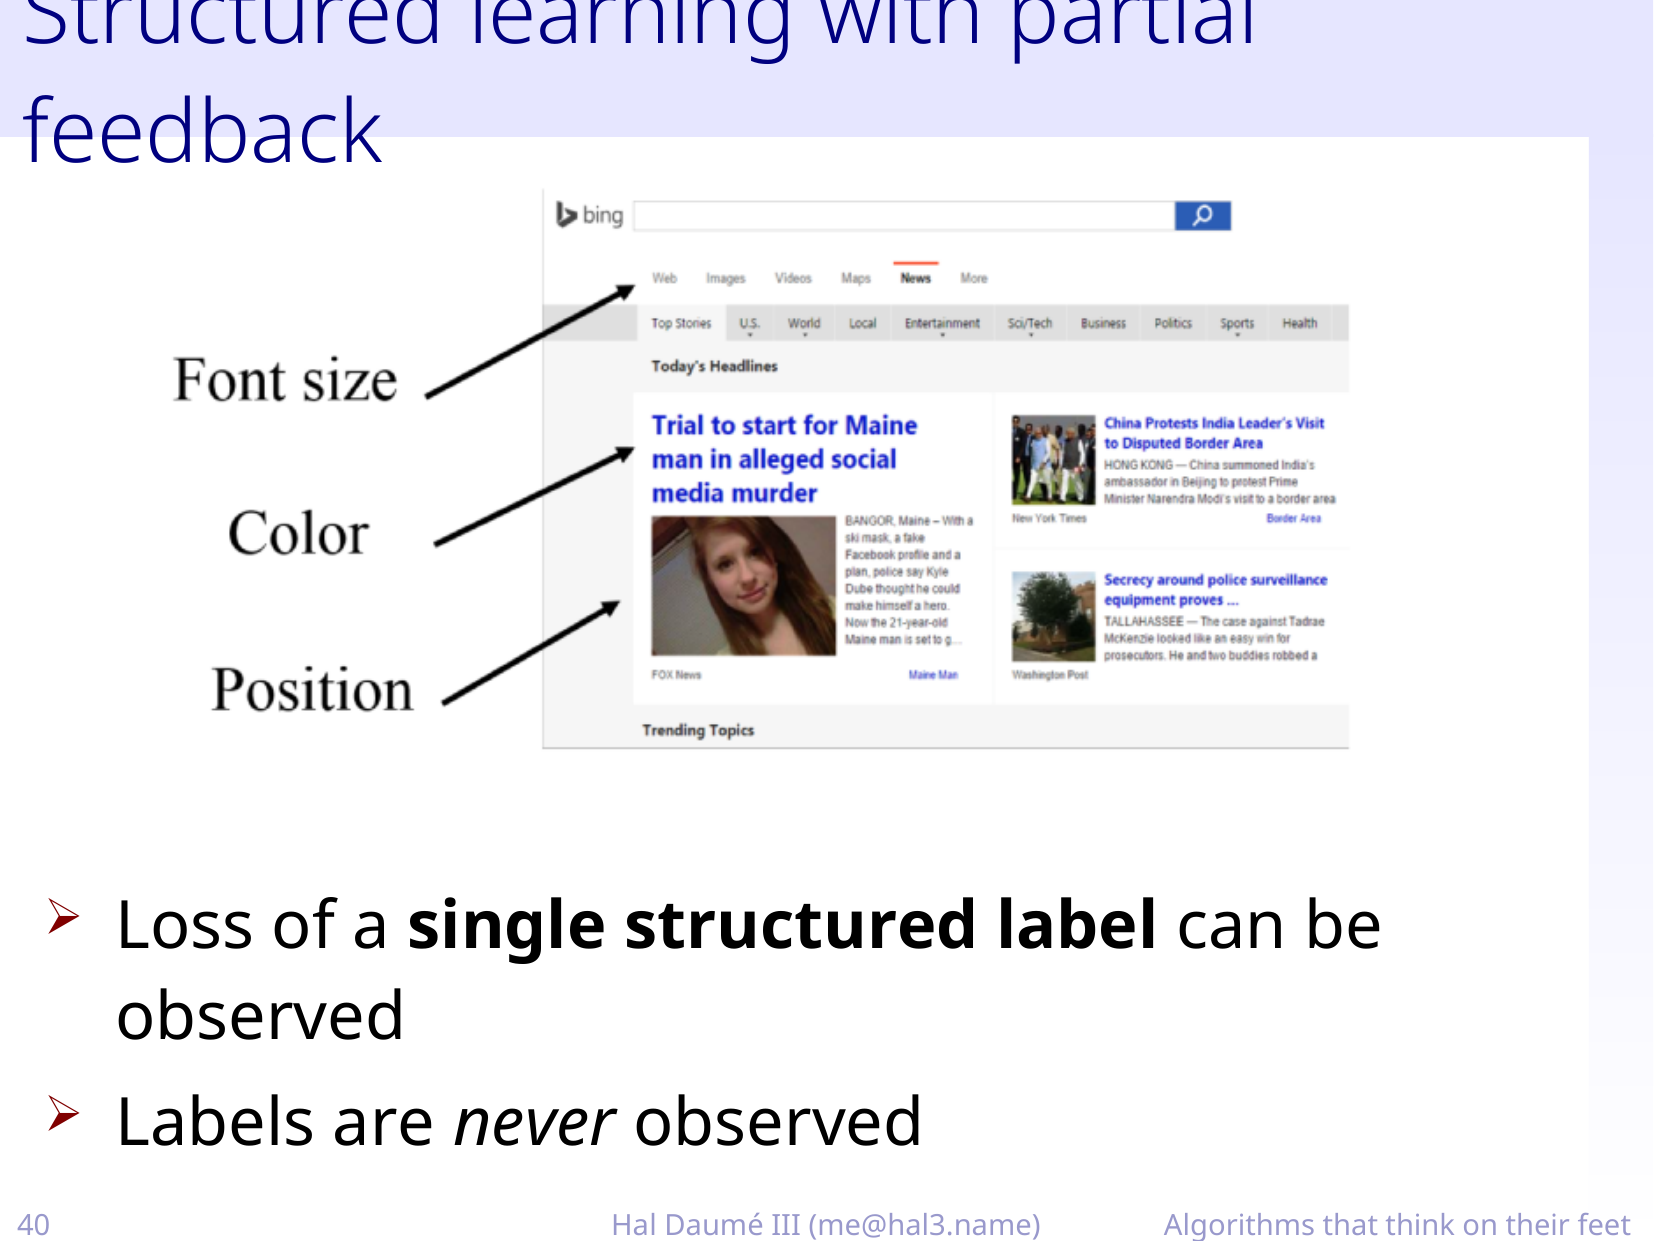

# Structured learning with partial feedback
Loss of a single structured label can be observed
Labels are never observed